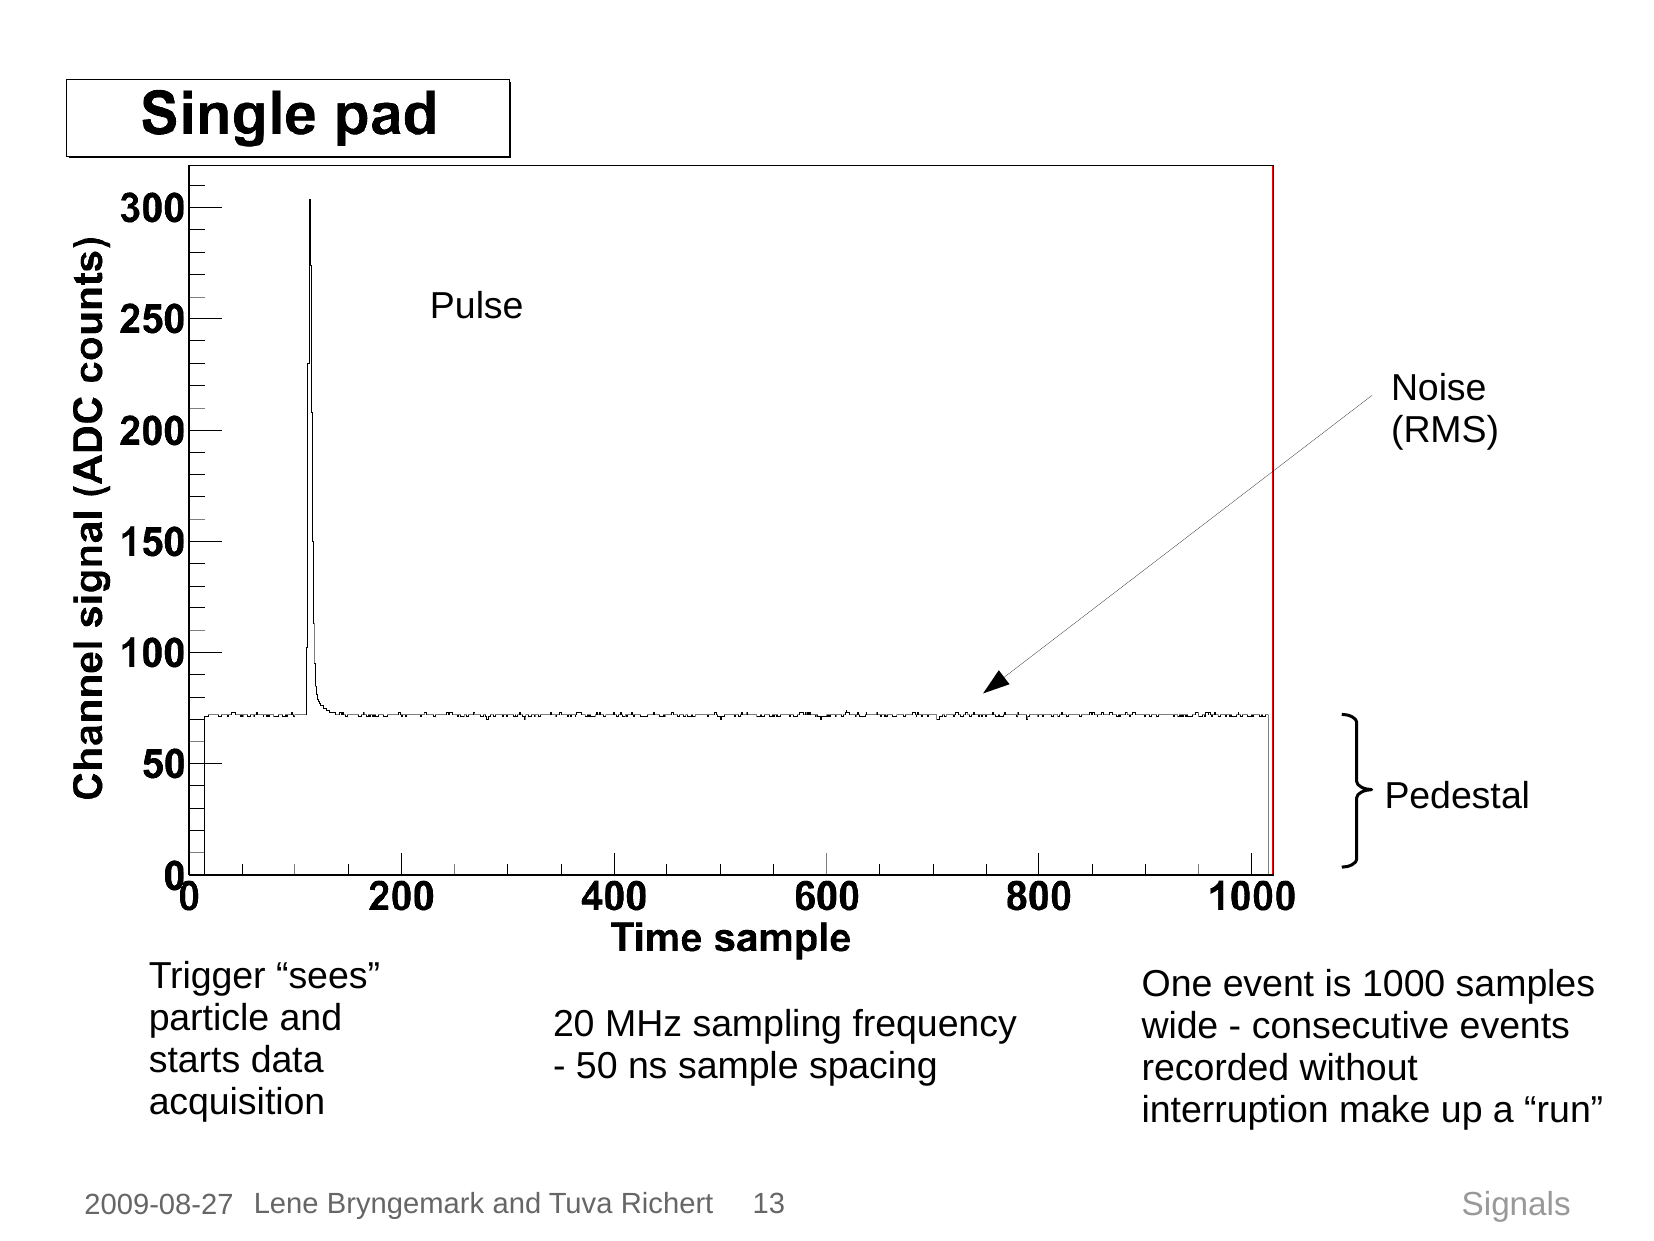

Pulse
Noise (RMS)
Pedestal
Trigger “sees” particle and starts data acquisition
One event is 1000 samples wide - consecutive events recorded without interruption make up a “run”
20 MHz sampling frequency
- 50 ns sample spacing
# Signals
Lene Bryngemark and Tuva Richert
13
2009-08-27